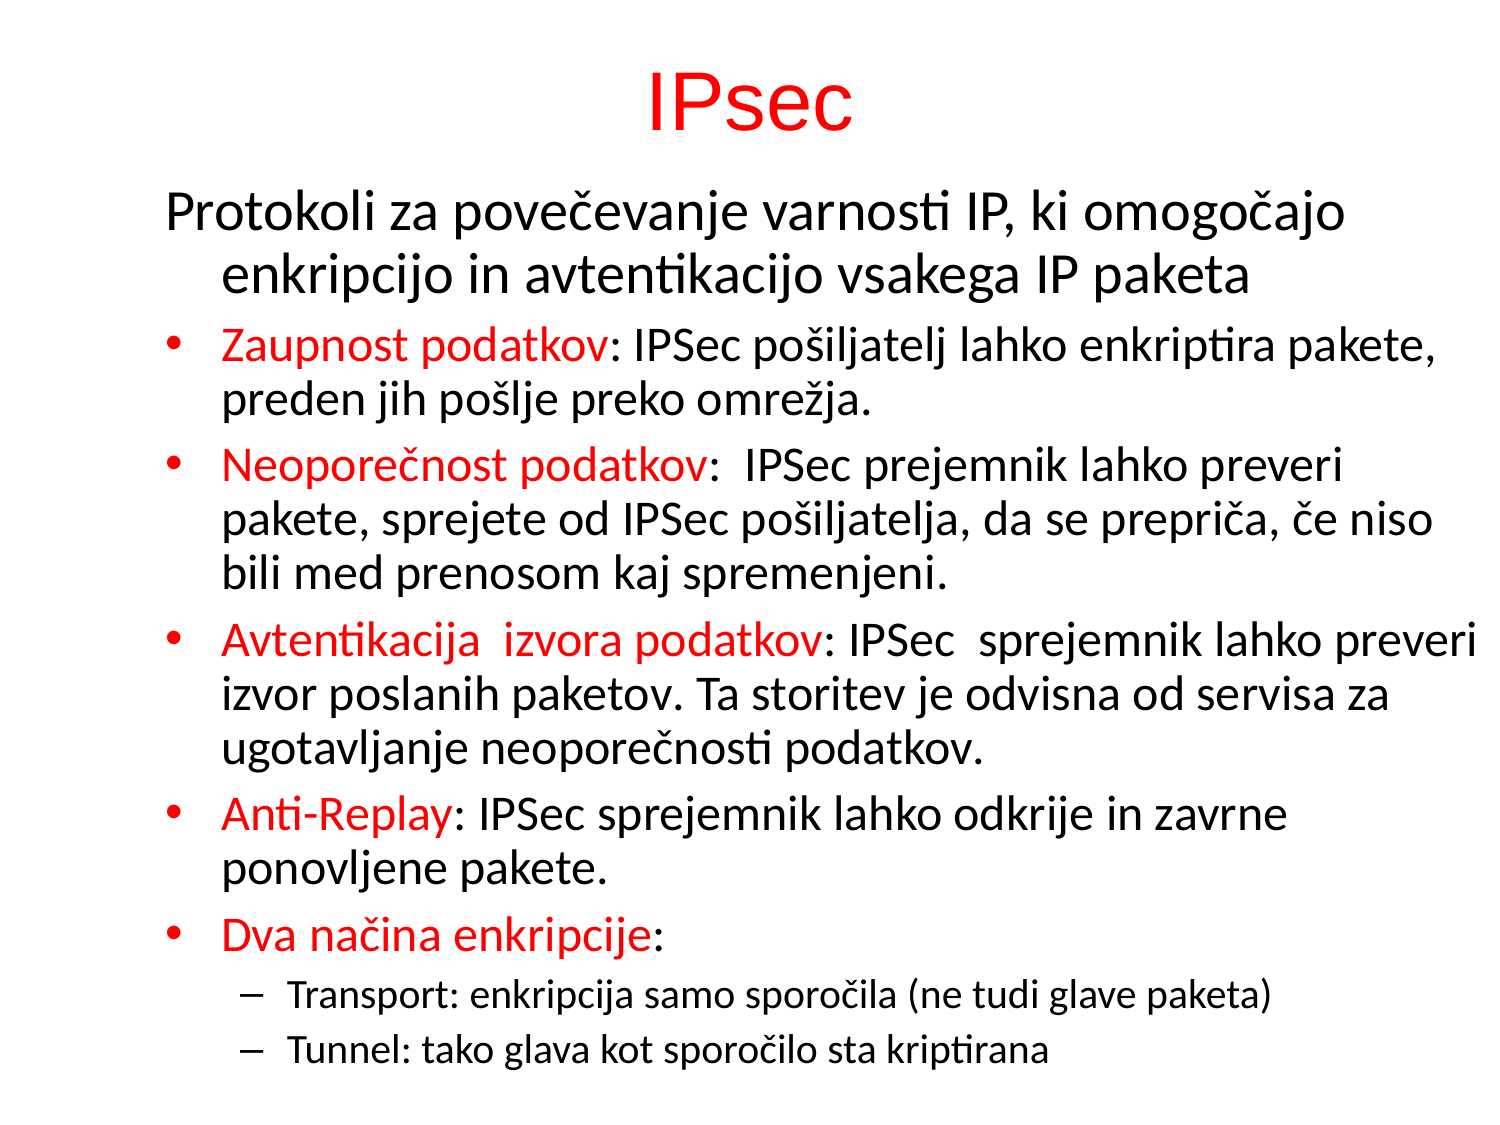

# IPsec
Protokoli za povečevanje varnosti IP, ki omogočajo enkripcijo in avtentikacijo vsakega IP paketa
Zaupnost podatkov: IPSec pošiljatelj lahko enkriptira pakete, preden jih pošlje preko omrežja.
Neoporečnost podatkov: IPSec prejemnik lahko preveri pakete, sprejete od IPSec pošiljatelja, da se prepriča, če niso bili med prenosom kaj spremenjeni.
Avtentikacija izvora podatkov: IPSec sprejemnik lahko preveri izvor poslanih paketov. Ta storitev je odvisna od servisa za ugotavljanje neoporečnosti podatkov.
Anti-Replay: IPSec sprejemnik lahko odkrije in zavrne ponovljene pakete.
Dva načina enkripcije:
Transport: enkripcija samo sporočila (ne tudi glave paketa)
Tunnel: tako glava kot sporočilo sta kriptirana